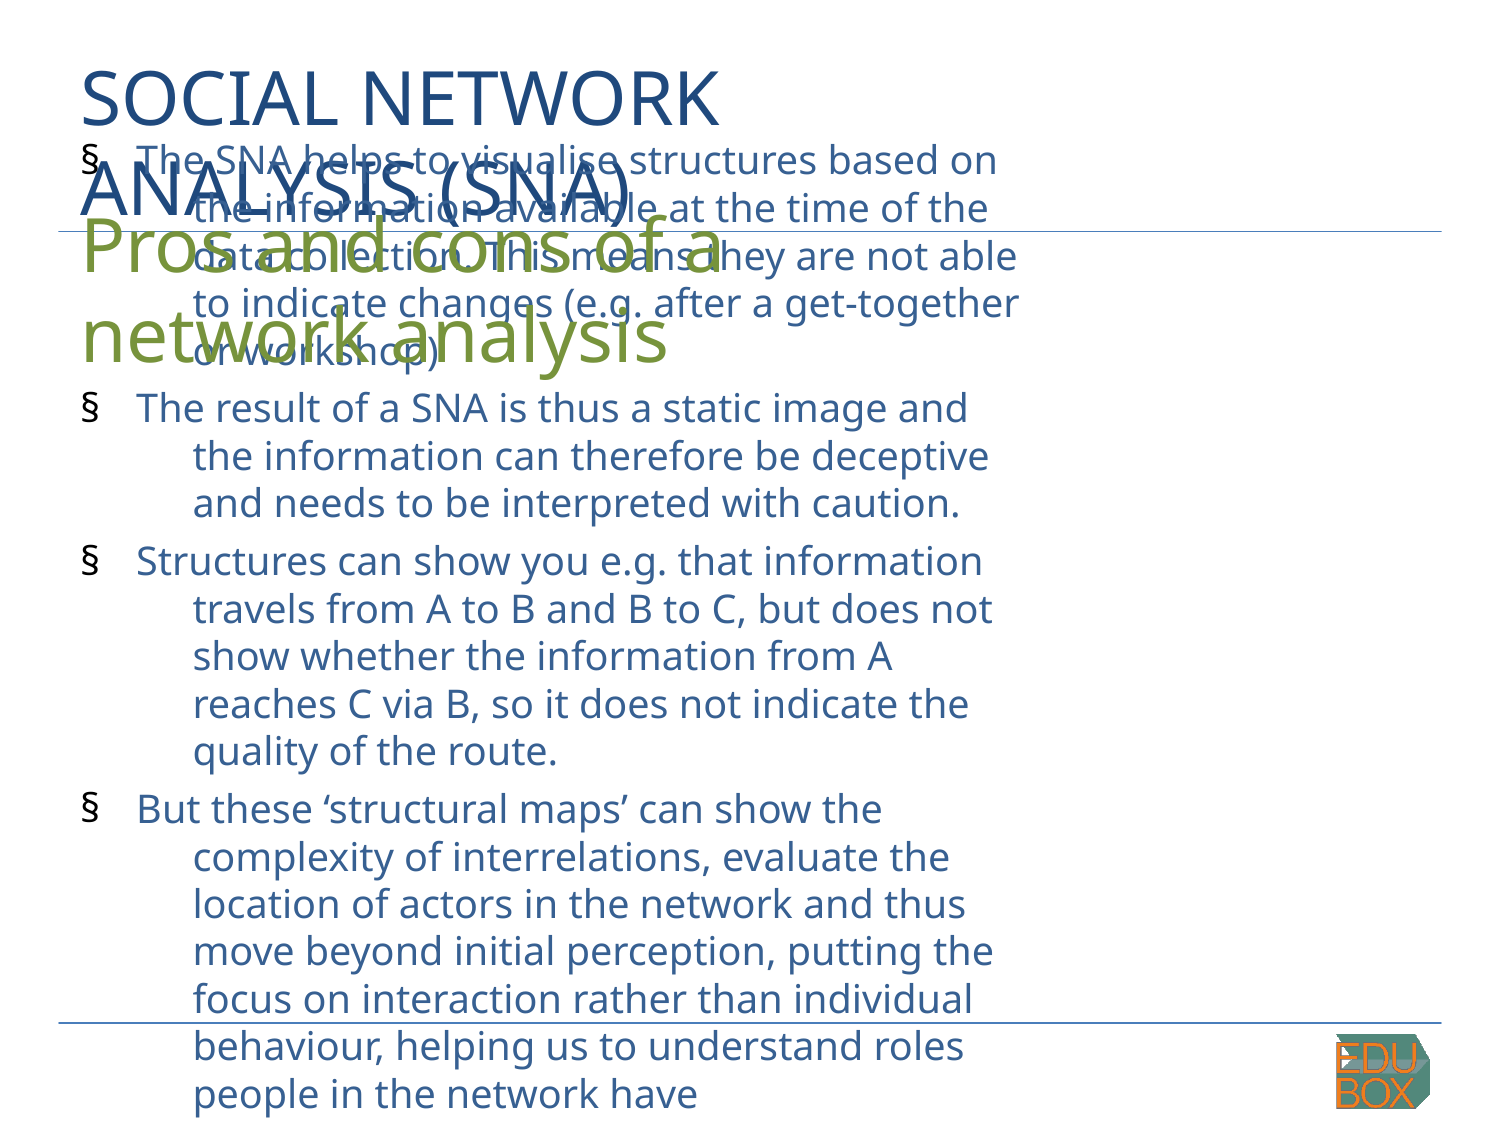

# SOCIAL NETWORK ANALYSIS (SNA)
The SNA helps to visualise structures based on the information available at the time of the data collection. This means they are not able to indicate changes (e.g. after a get-together or workshop)
The result of a SNA is thus a static image and the information can therefore be deceptive and needs to be interpreted with caution.
Structures can show you e.g. that information travels from A to B and B to C, but does not show whether the information from A reaches C via B, so it does not indicate the quality of the route.
But these ‘structural maps’ can show the complexity of interrelations, evaluate the location of actors in the network and thus move beyond initial perception, putting the focus on interaction rather than individual behaviour, helping us to understand roles people in the network have
Generally speaking the results of a SNA should be used as a basis for discussion and to analyse processes and understand how communication works with the people involved.
Pros and cons of a network analysis